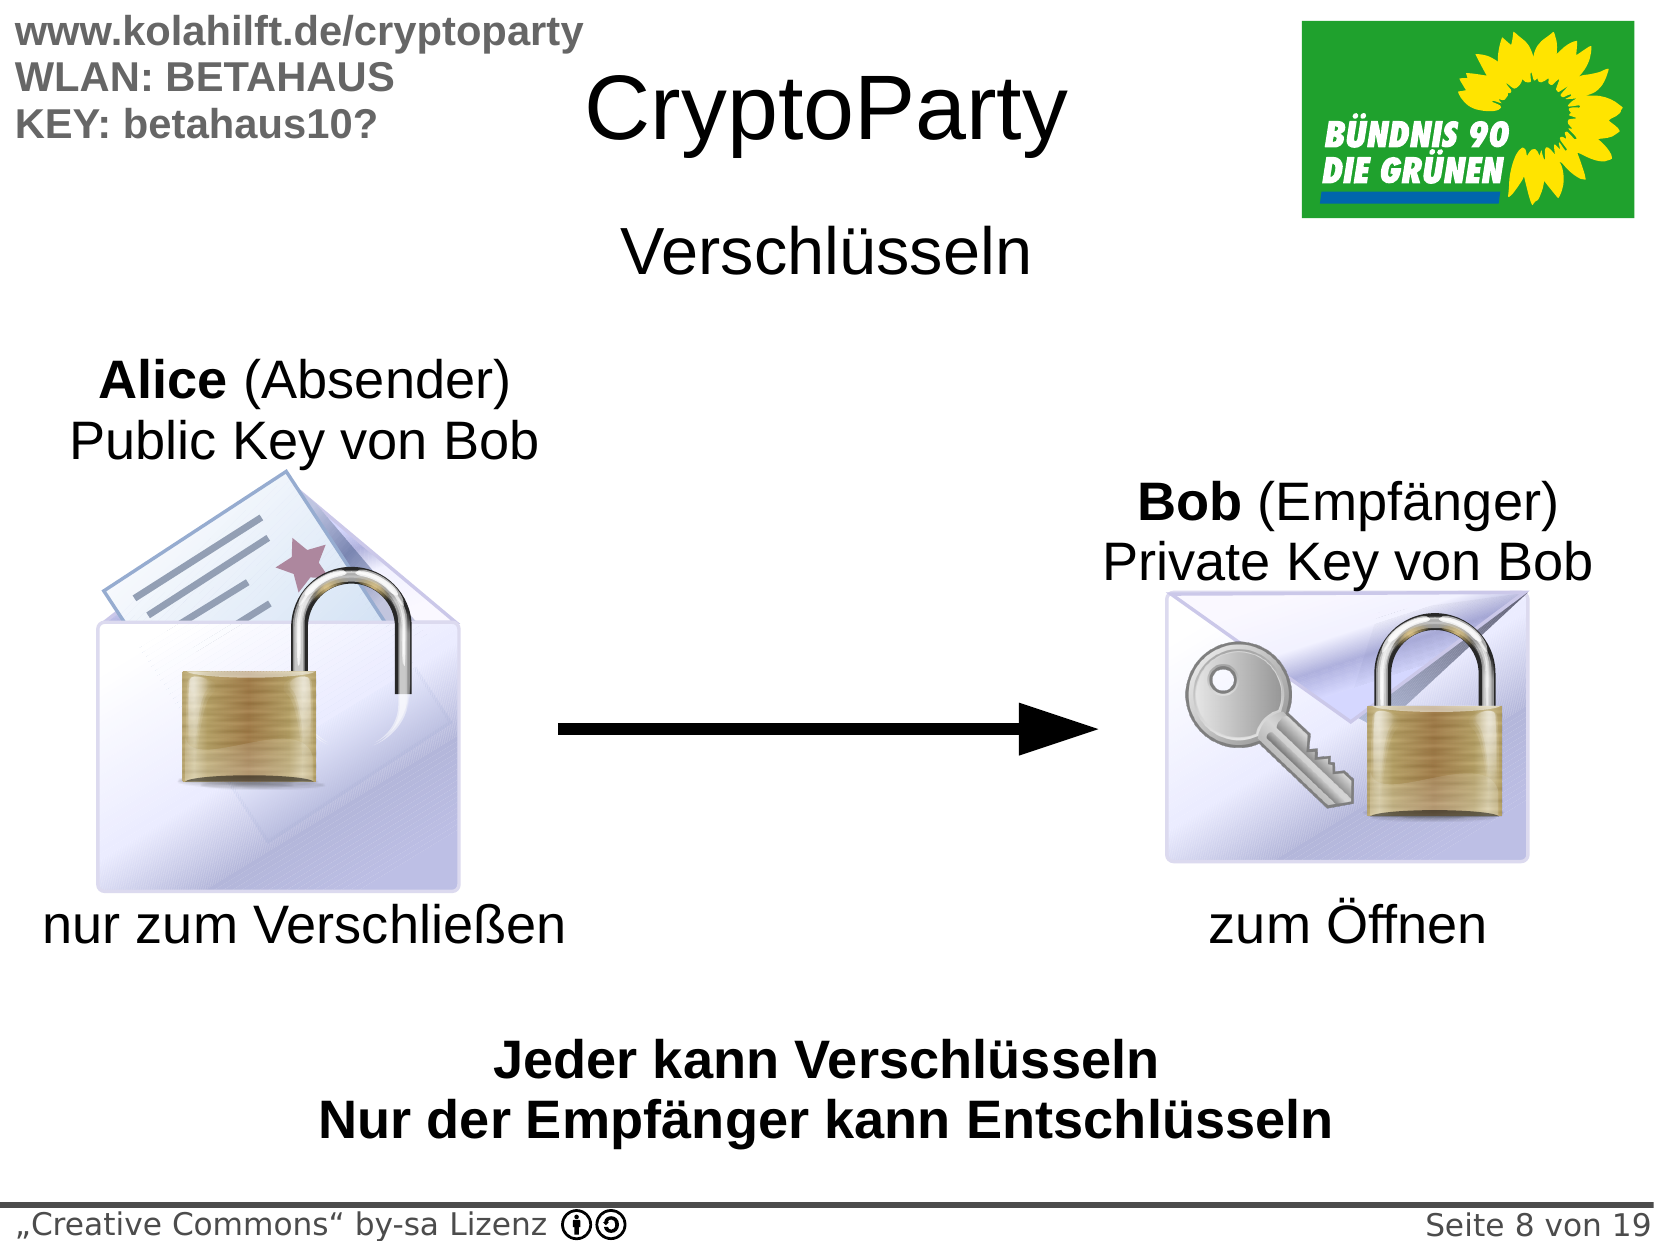

Verschlüsseln
Alice (Absender)
Public Key von Bob
nur zum Verschließen
Bob (Empfänger)
Private Key von Bob
zum Öffnen
Jeder kann Verschlüsseln
Nur der Empfänger kann Entschlüsseln